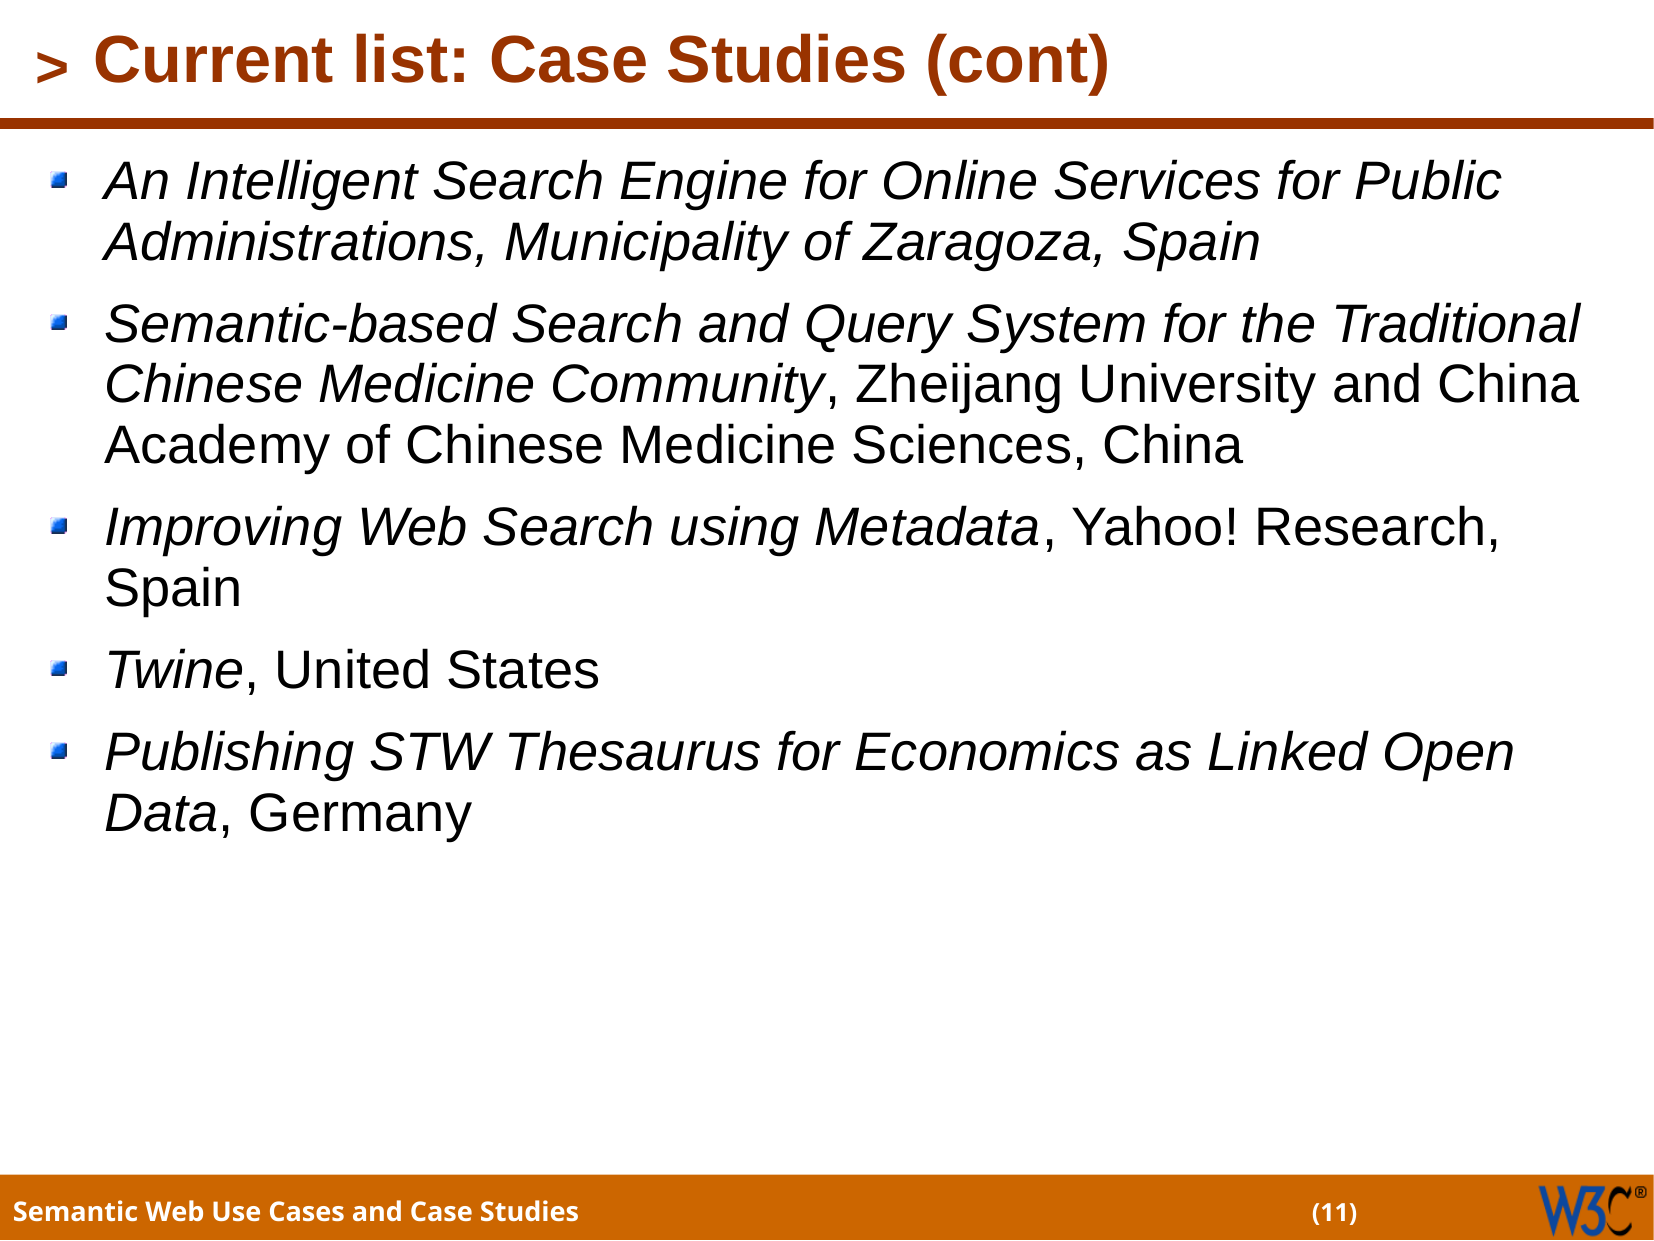

# Current list: Case Studies (cont)
An Intelligent Search Engine for Online Services for Public Administrations, Municipality of Zaragoza, Spain
Semantic-based Search and Query System for the Traditional Chinese Medicine Community, Zheijang University and China Academy of Chinese Medicine Sciences, China
Improving Web Search using Metadata, Yahoo! Research, Spain
Twine, United States
Publishing STW Thesaurus for Economics as Linked Open Data, Germany